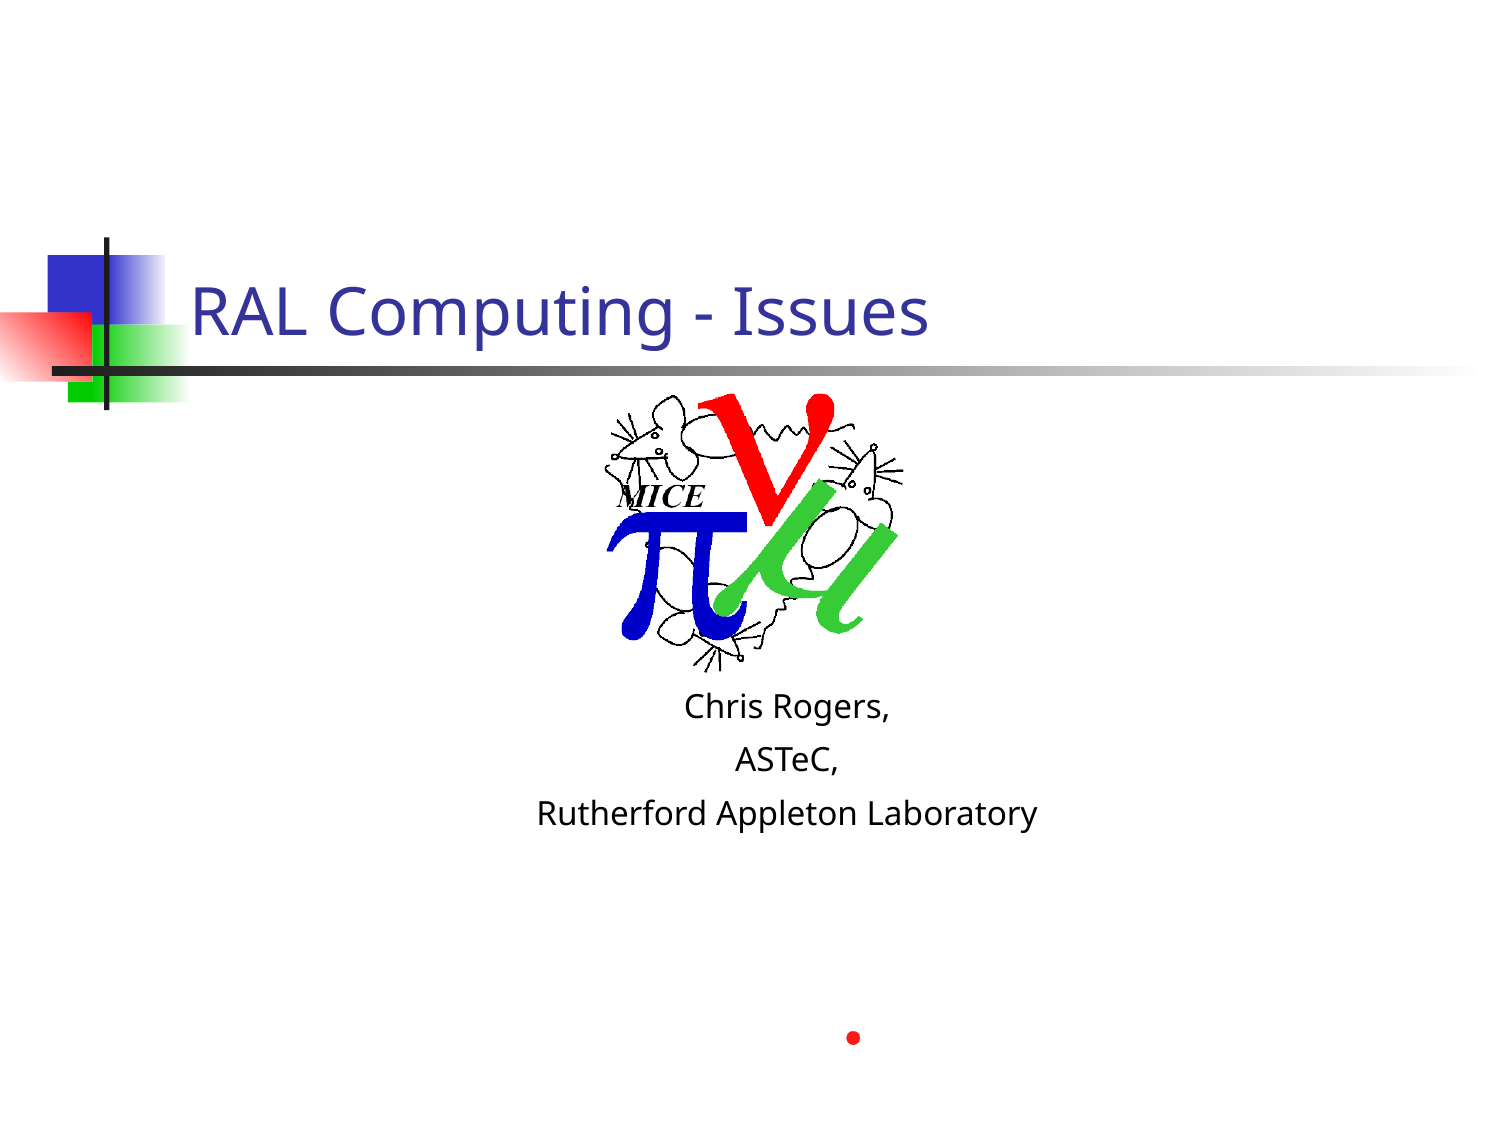

# RAL Computing - Issues
Chris Rogers,
ASTeC,
Rutherford Appleton Laboratory